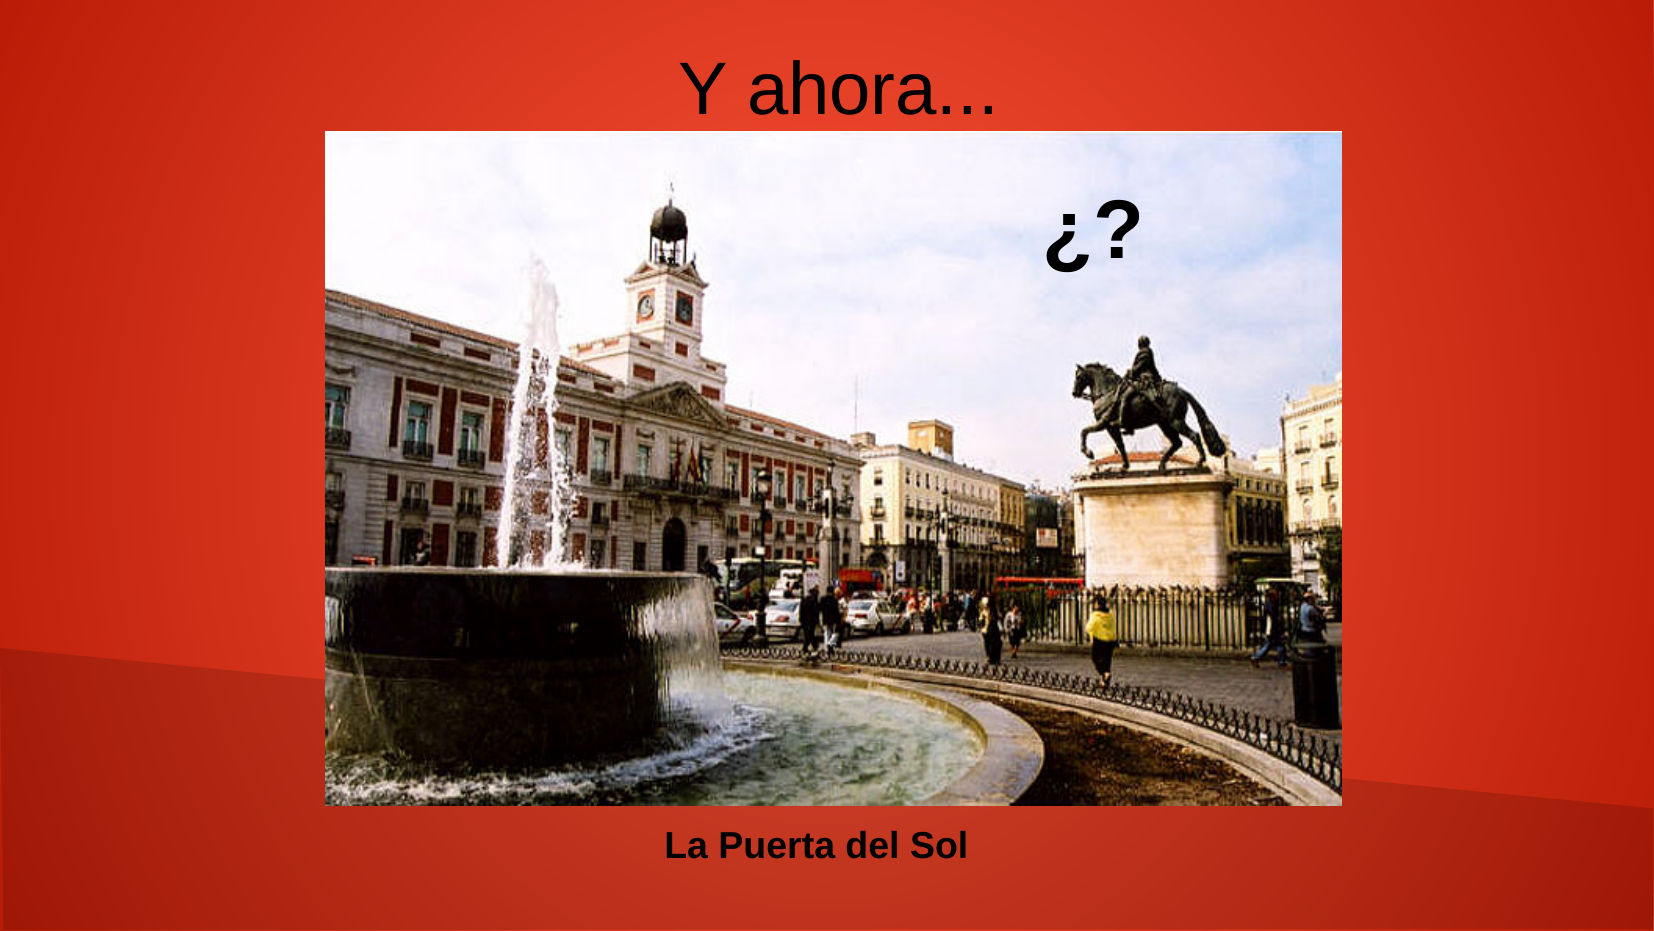

# Y ahora...
¿?
La Puerta del Sol